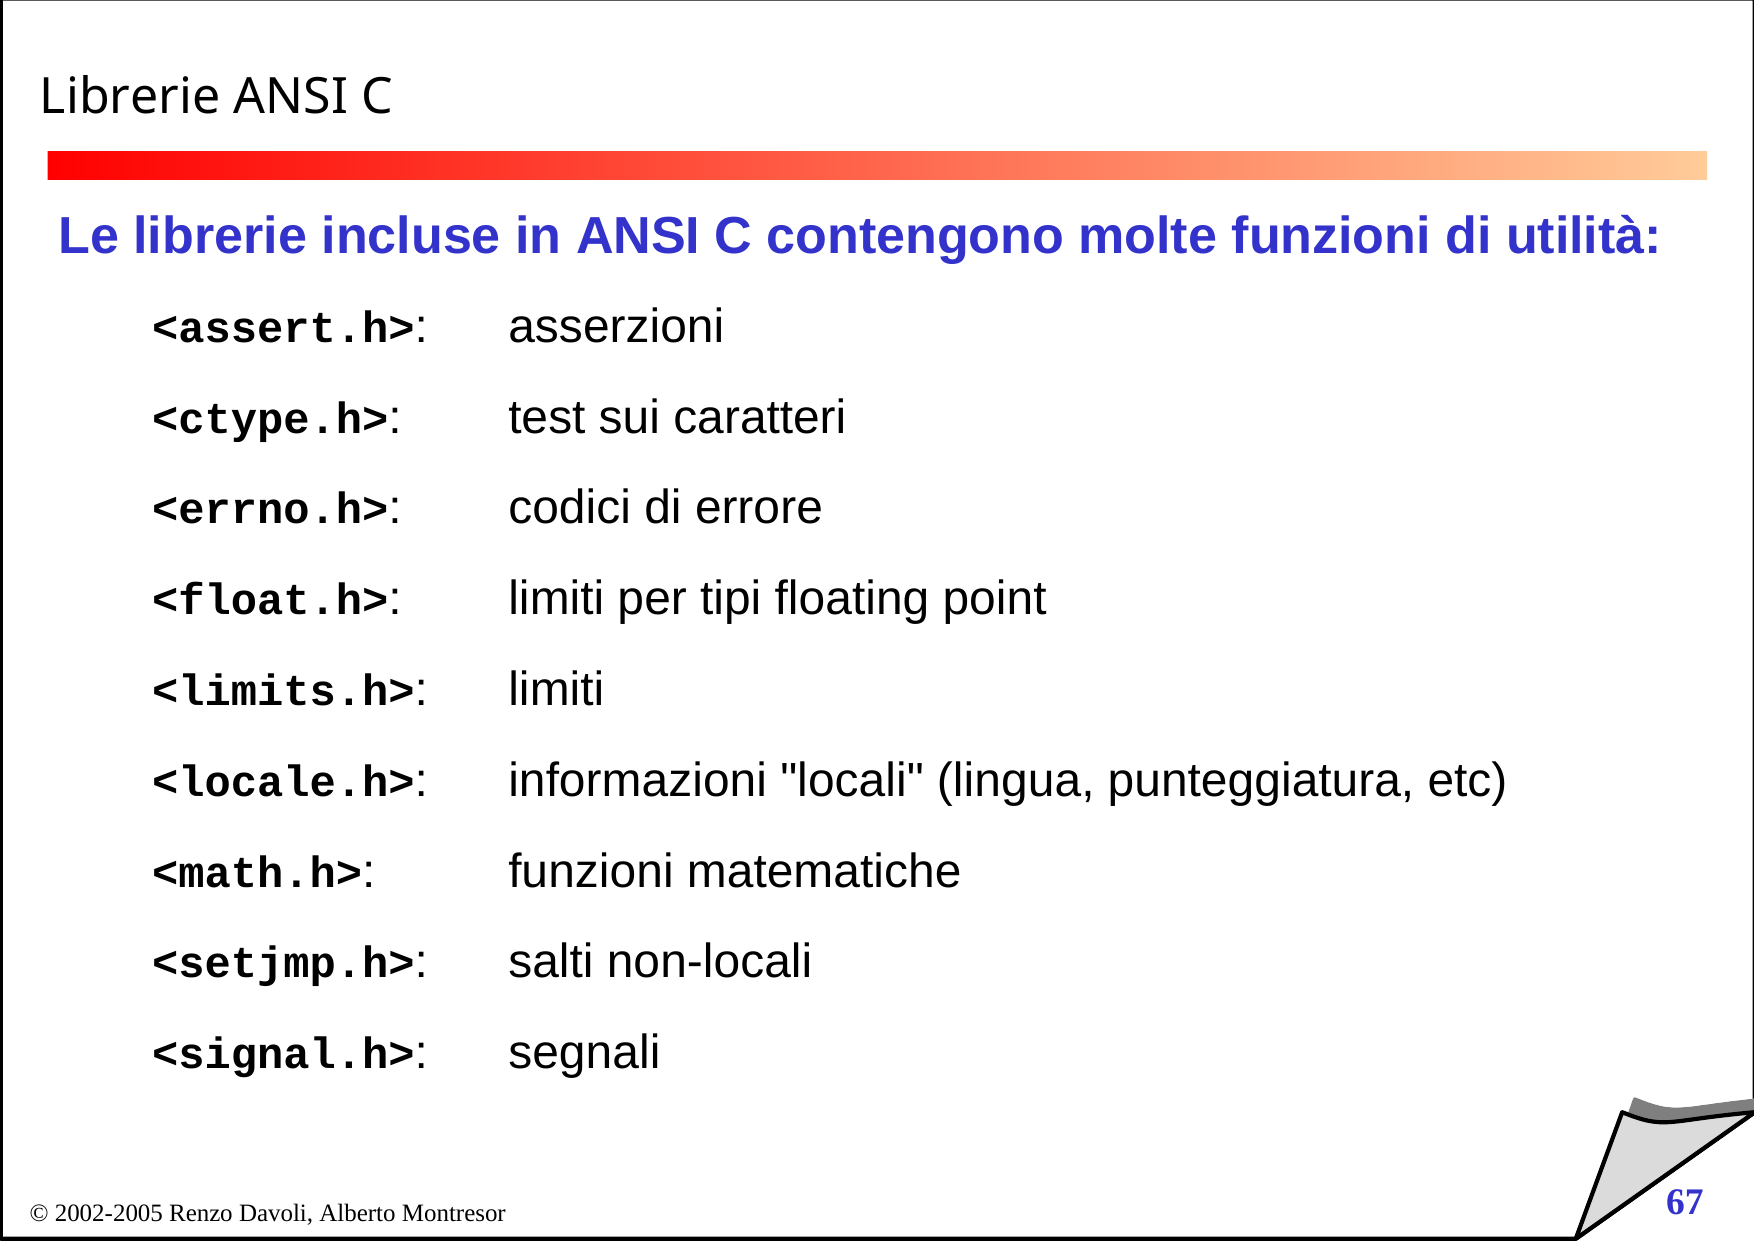

# Librerie ANSI C
Le librerie incluse in ANSI C contengono molte funzioni di utilità:
<assert.h>:	asserzioni
<ctype.h>:	test sui caratteri
<errno.h>: 	codici di errore
<float.h>: 	limiti per tipi floating point
<limits.h>: 	limiti
<locale.h>: 	informazioni "locali" (lingua, punteggiatura, etc)
<math.h>: 	funzioni matematiche
<setjmp.h>: 	salti non-locali
<signal.h>: 	segnali